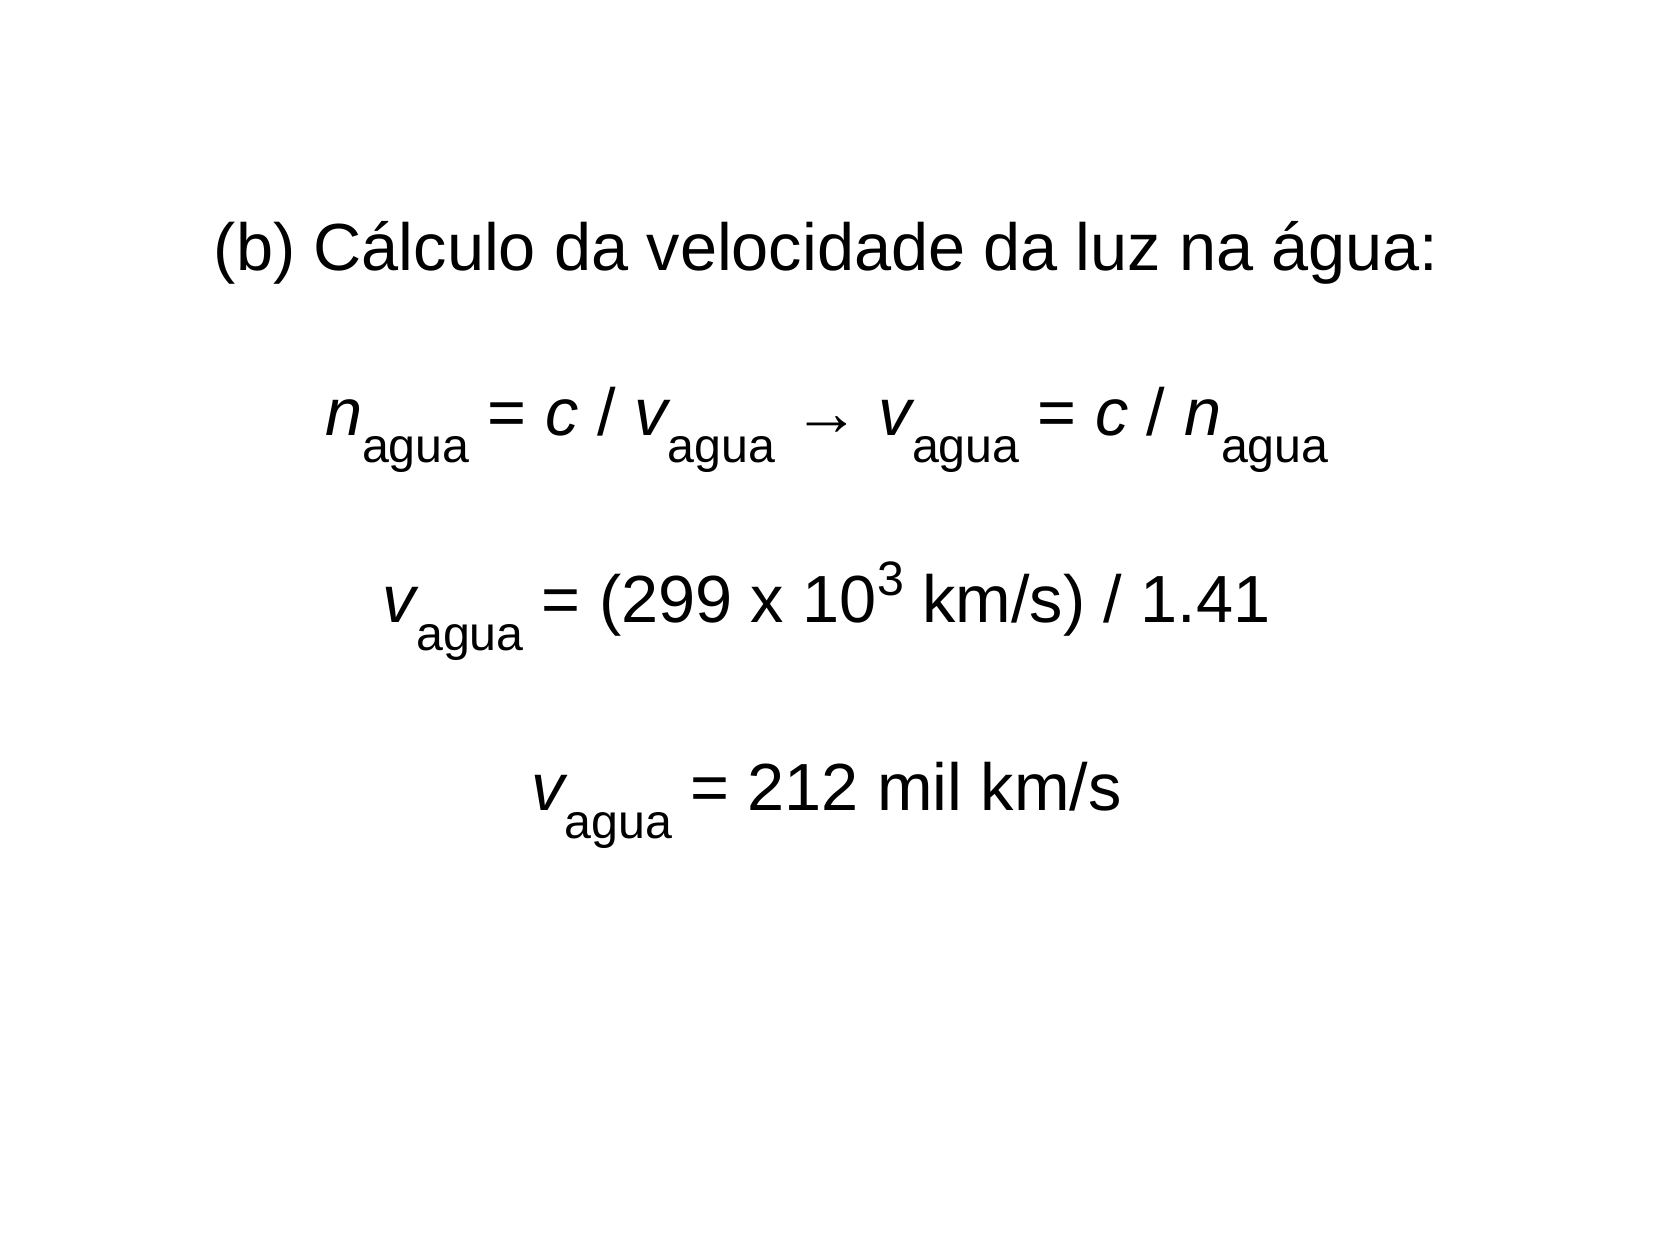

# (b) Cálculo da velocidade da luz na água:
nagua = c / vagua → vagua = c / nagua
vagua = (299 x 103 km/s) / 1.41
vagua = 212 mil km/s